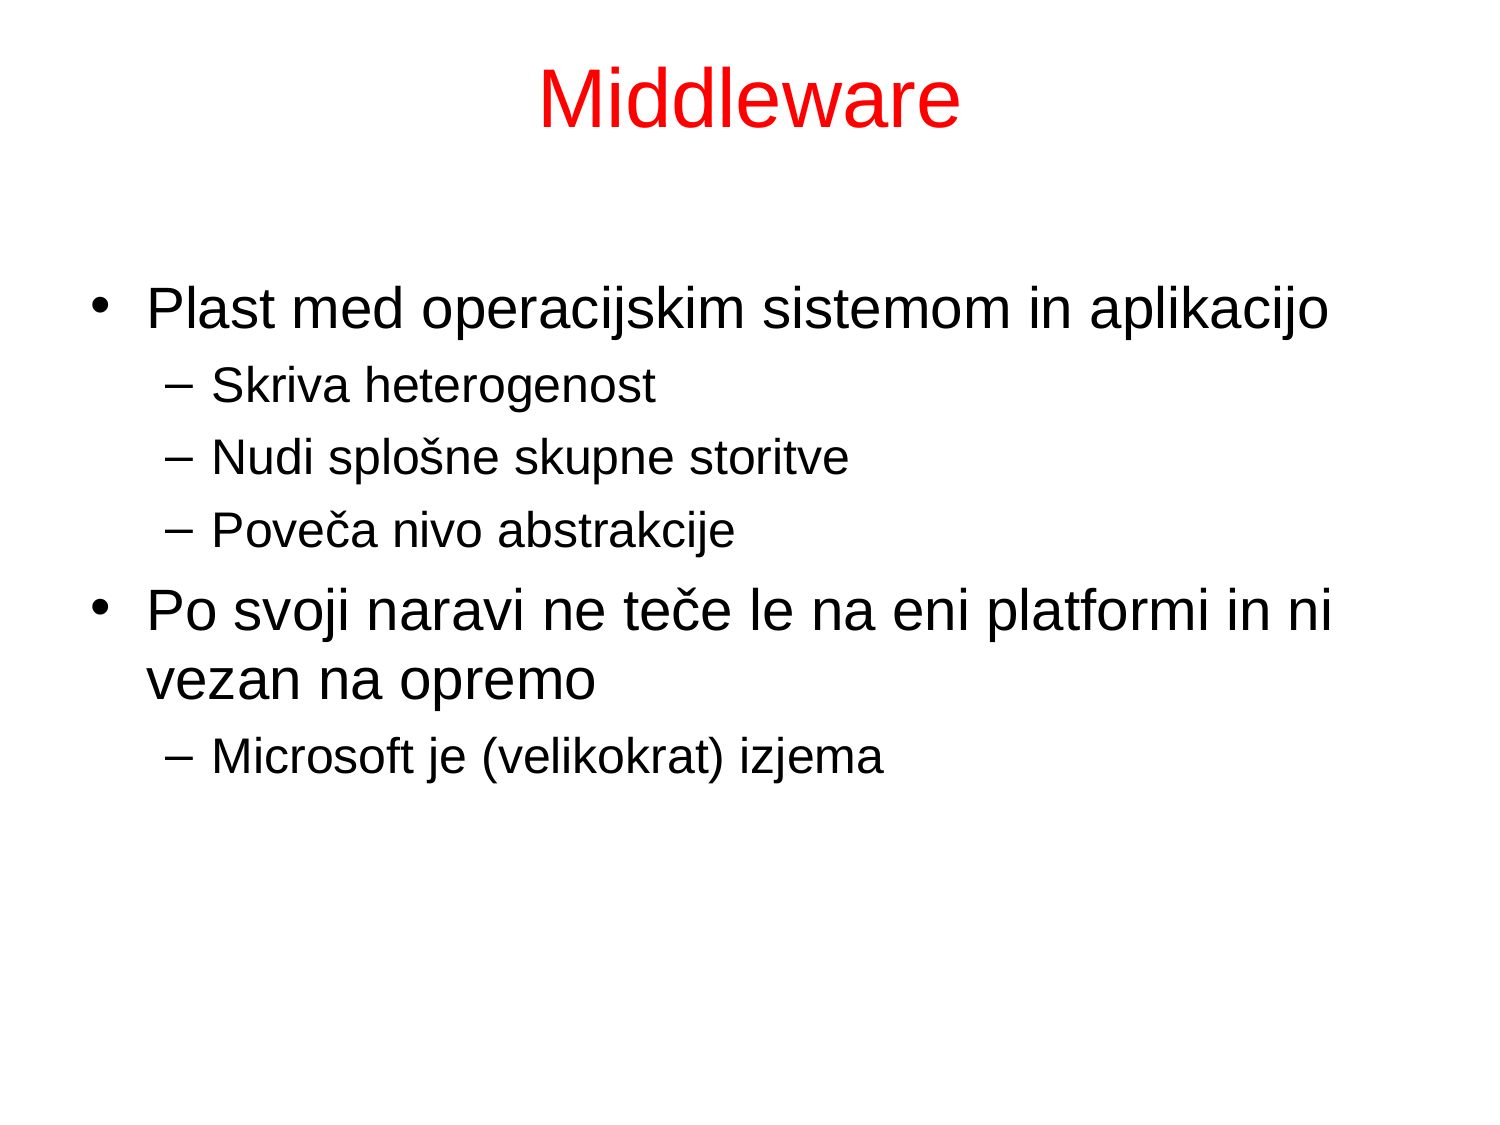

# Middleware
Plast med operacijskim sistemom in aplikacijo
Skriva heterogenost
Nudi splošne skupne storitve
Poveča nivo abstrakcije
Po svoji naravi ne teče le na eni platformi in ni vezan na opremo
Microsoft je (velikokrat) izjema